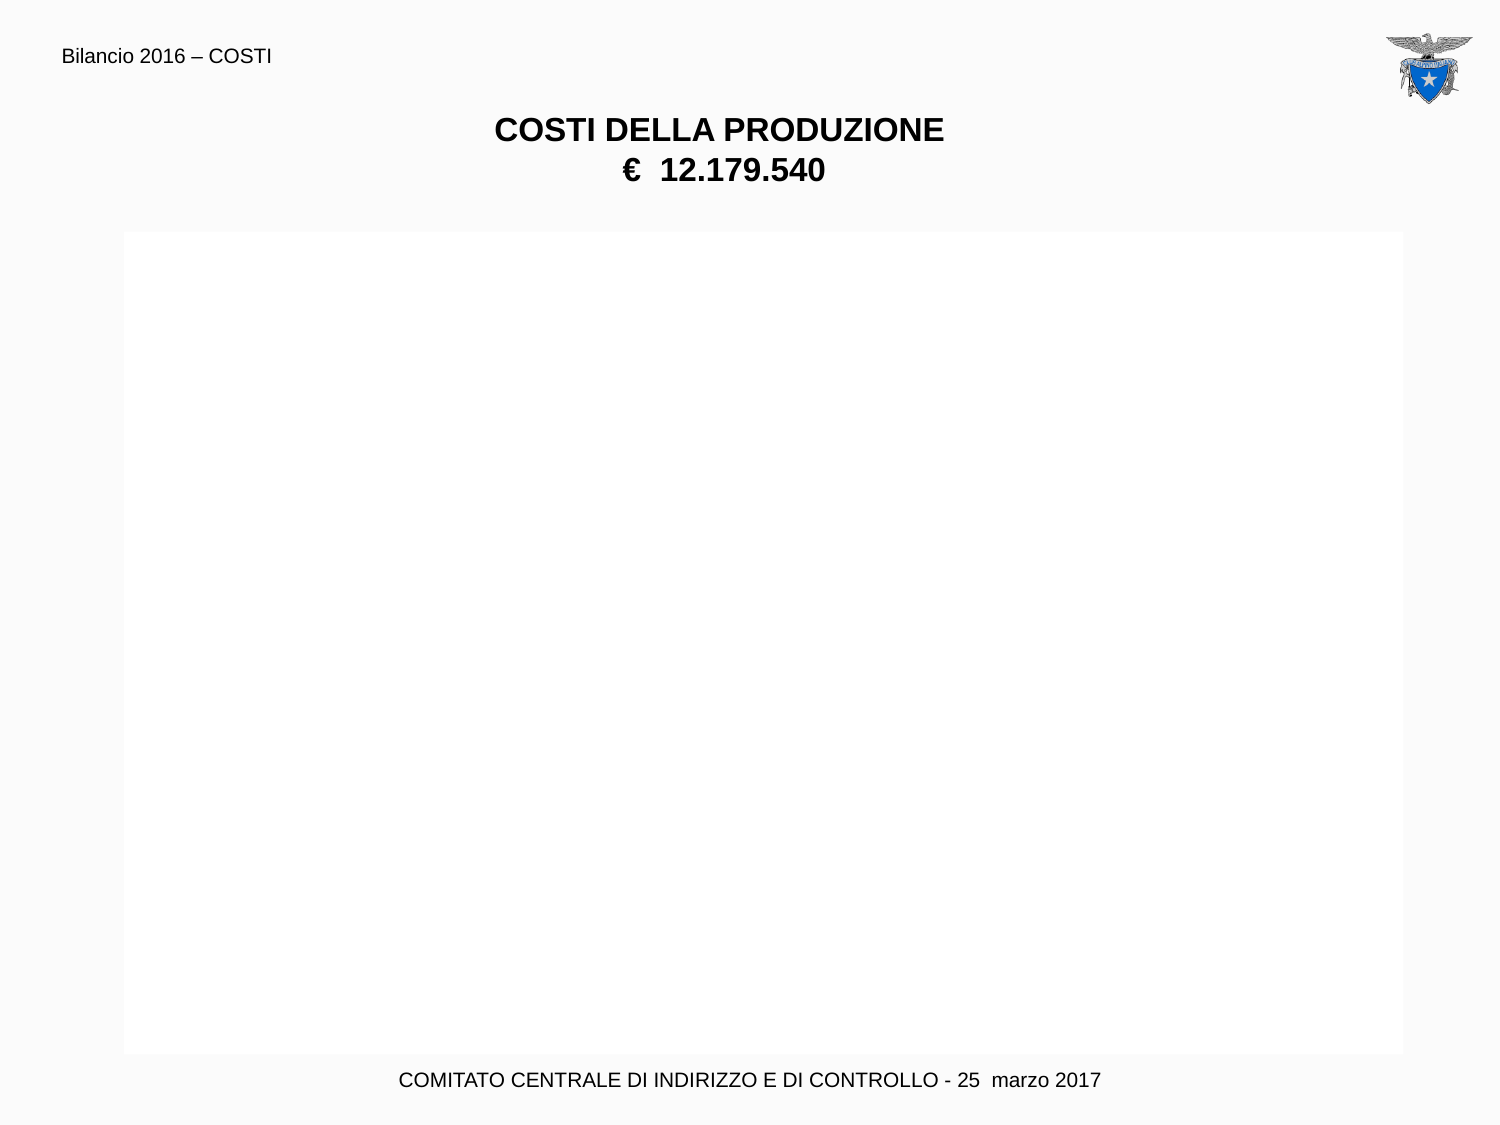

Bilancio 2016 – COSTI
COSTI DELLA PRODUZIONE
€ 12.179.540
### Chart
| Category | |
|---|---|COMITATO CENTRALE DI INDIRIZZO E DI CONTROLLO - 25 marzo 2017